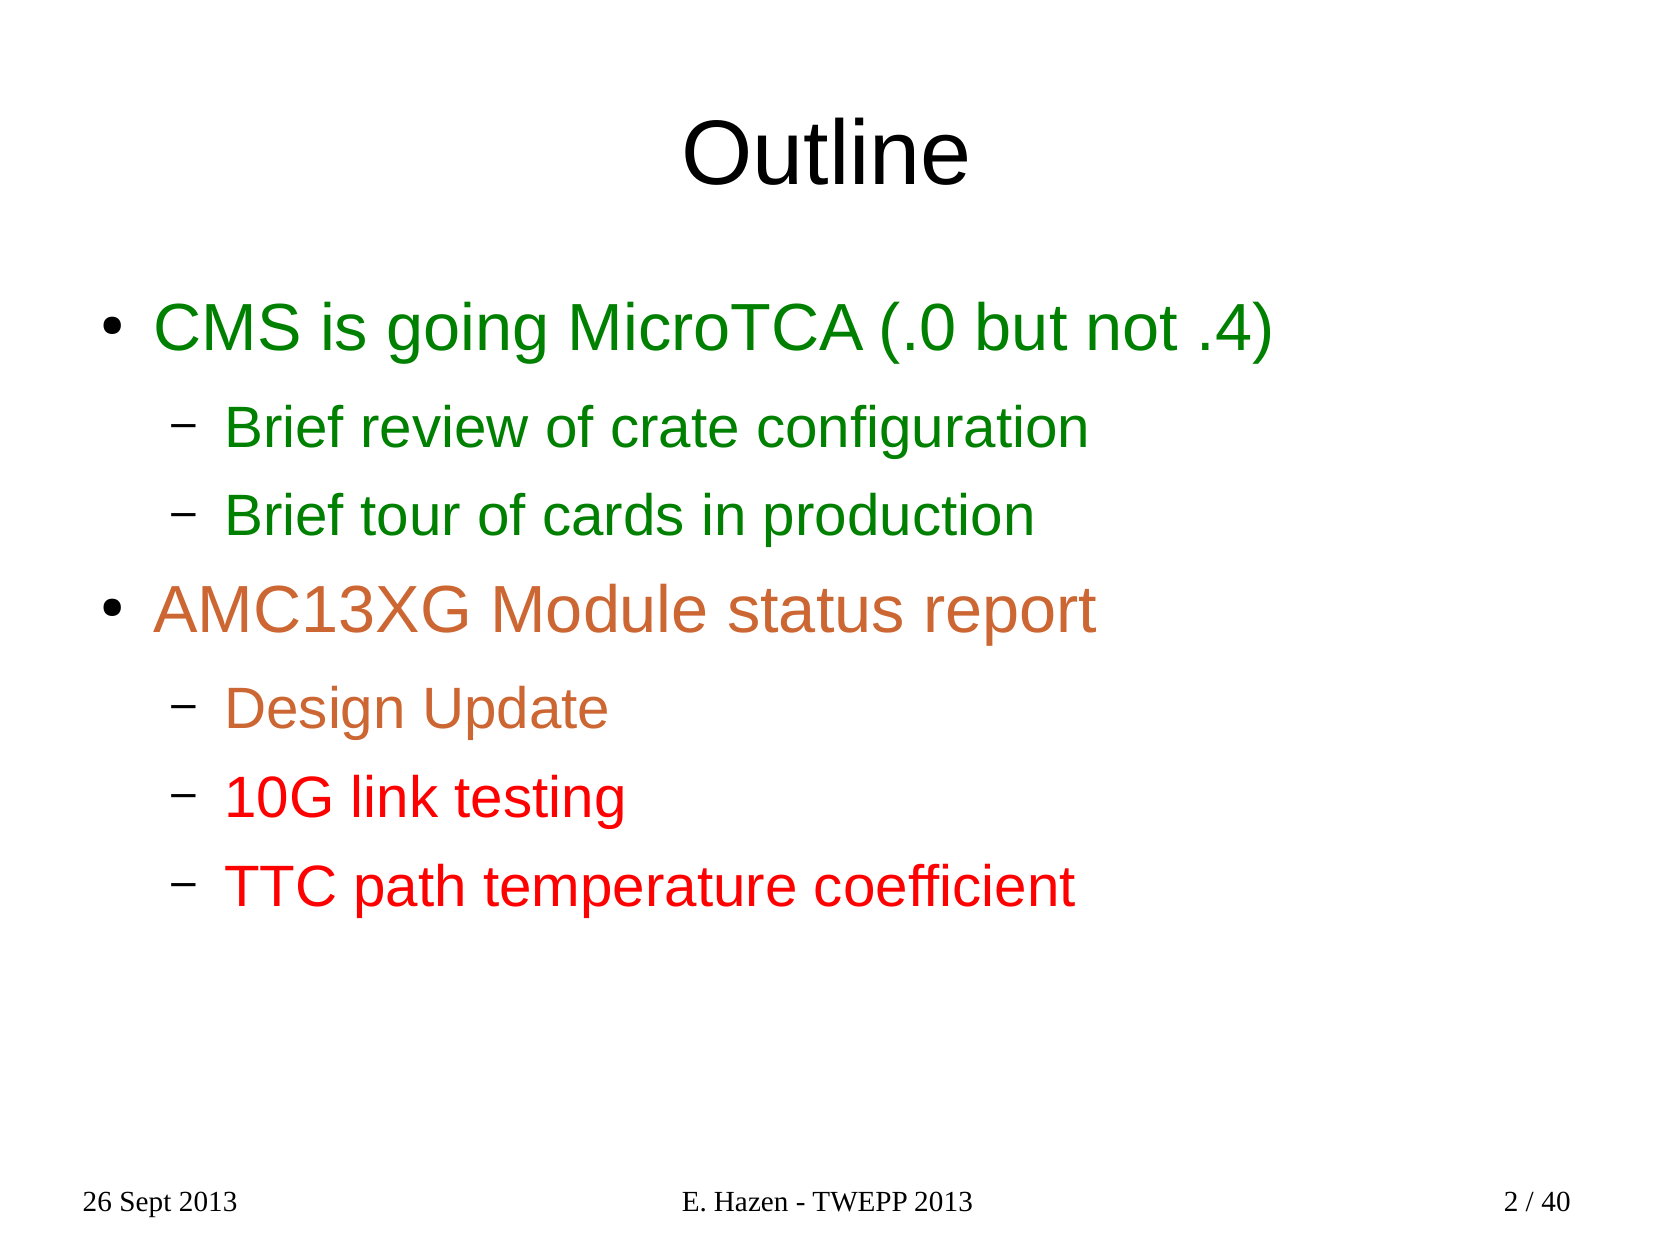

# Outline
CMS is going MicroTCA (.0 but not .4)
Brief review of crate configuration
Brief tour of cards in production
AMC13XG Module status report
Design Update
10G link testing
TTC path temperature coefficient
26 Sept 2013
E. Hazen - TWEPP 2013
2